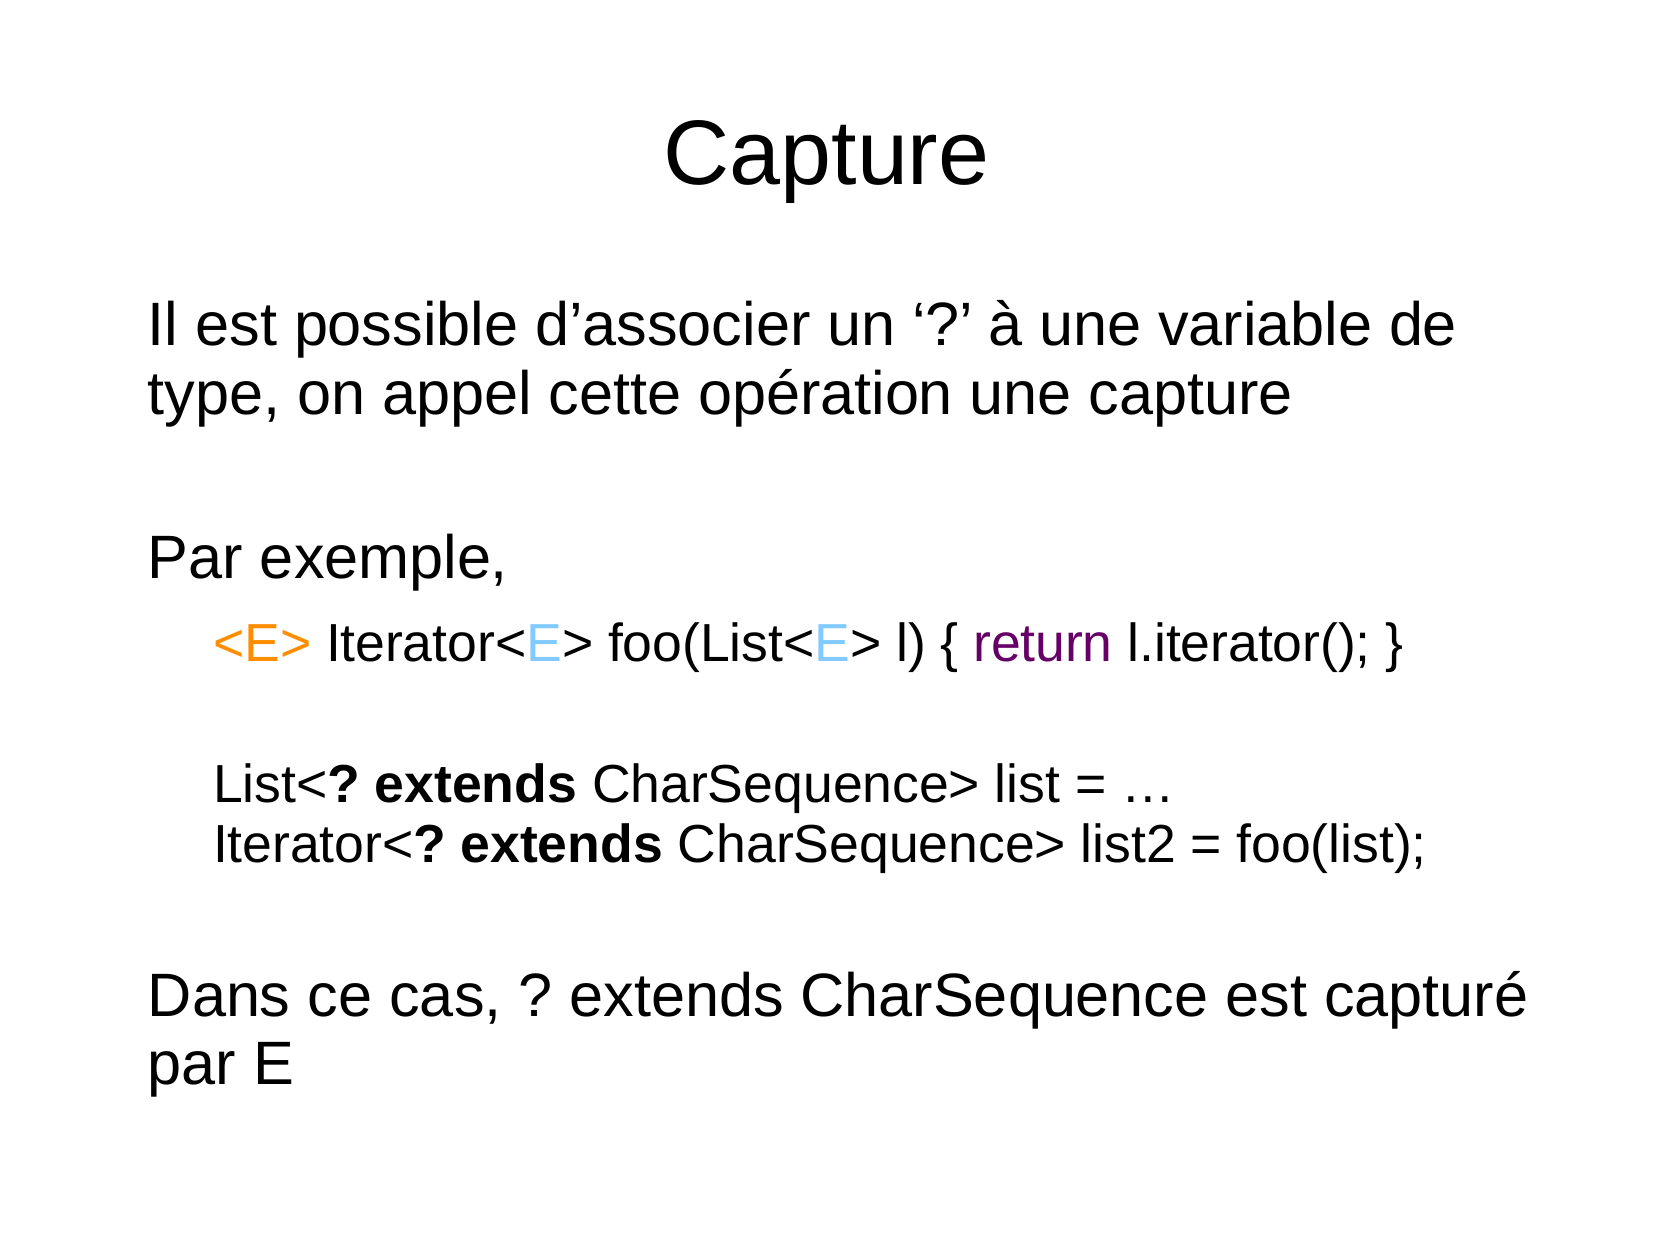

# Capture
Il est possible d’associer un ‘?’ à une variable de type, on appel cette opération une capture
Par exemple,
<E> Iterator<E> foo(List<E> l) { return l.iterator(); }
List<? extends CharSequence> list = …
Iterator<? extends CharSequence> list2 = foo(list);
Dans ce cas, ? extends CharSequence est capturé par E